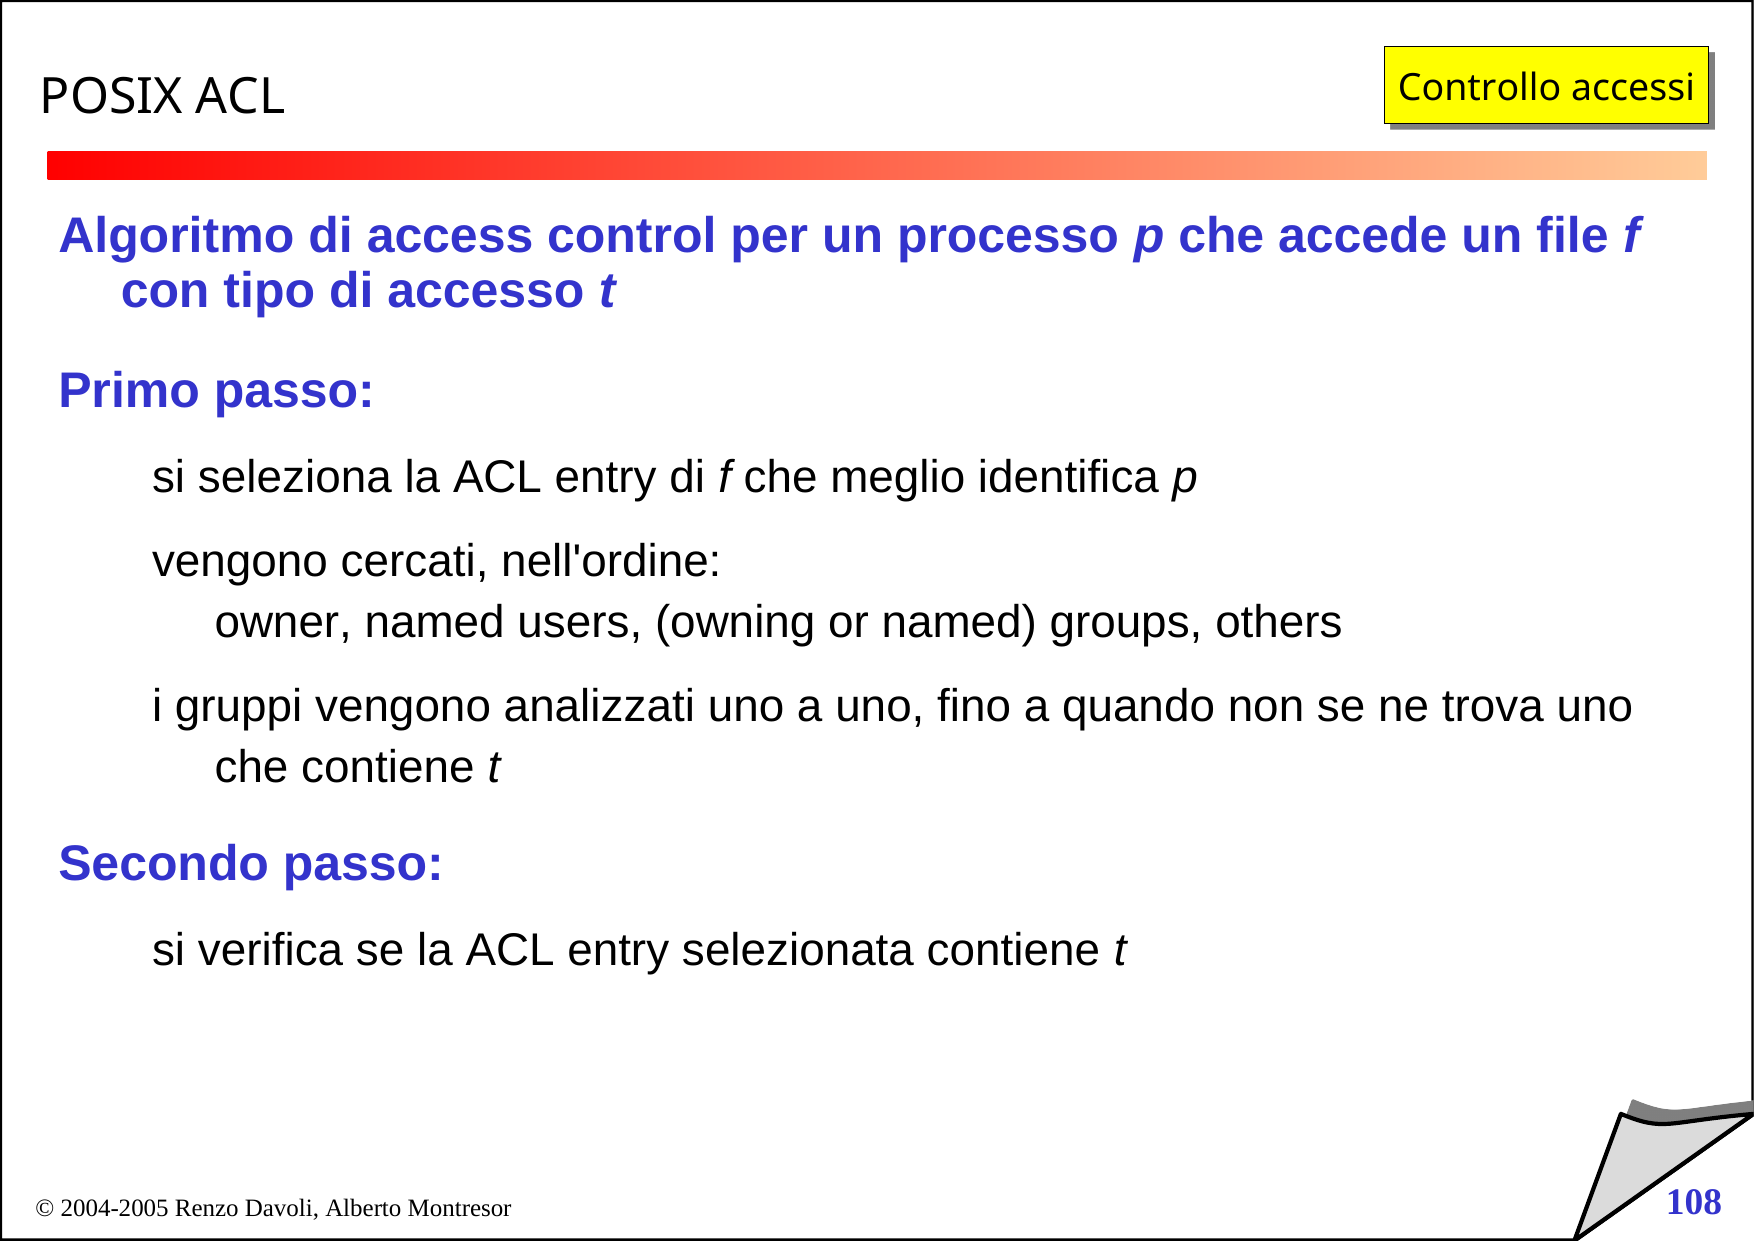

Controllo accessi
# POSIX ACL
Algoritmo di access control per un processo p che accede un file f con tipo di accesso t
Primo passo:
si seleziona la ACL entry di f che meglio identifica p
vengono cercati, nell'ordine:
owner, named users, (owning or named) groups, others
i gruppi vengono analizzati uno a uno, fino a quando non se ne trova uno che contiene t
Secondo passo:
si verifica se la ACL entry selezionata contiene t